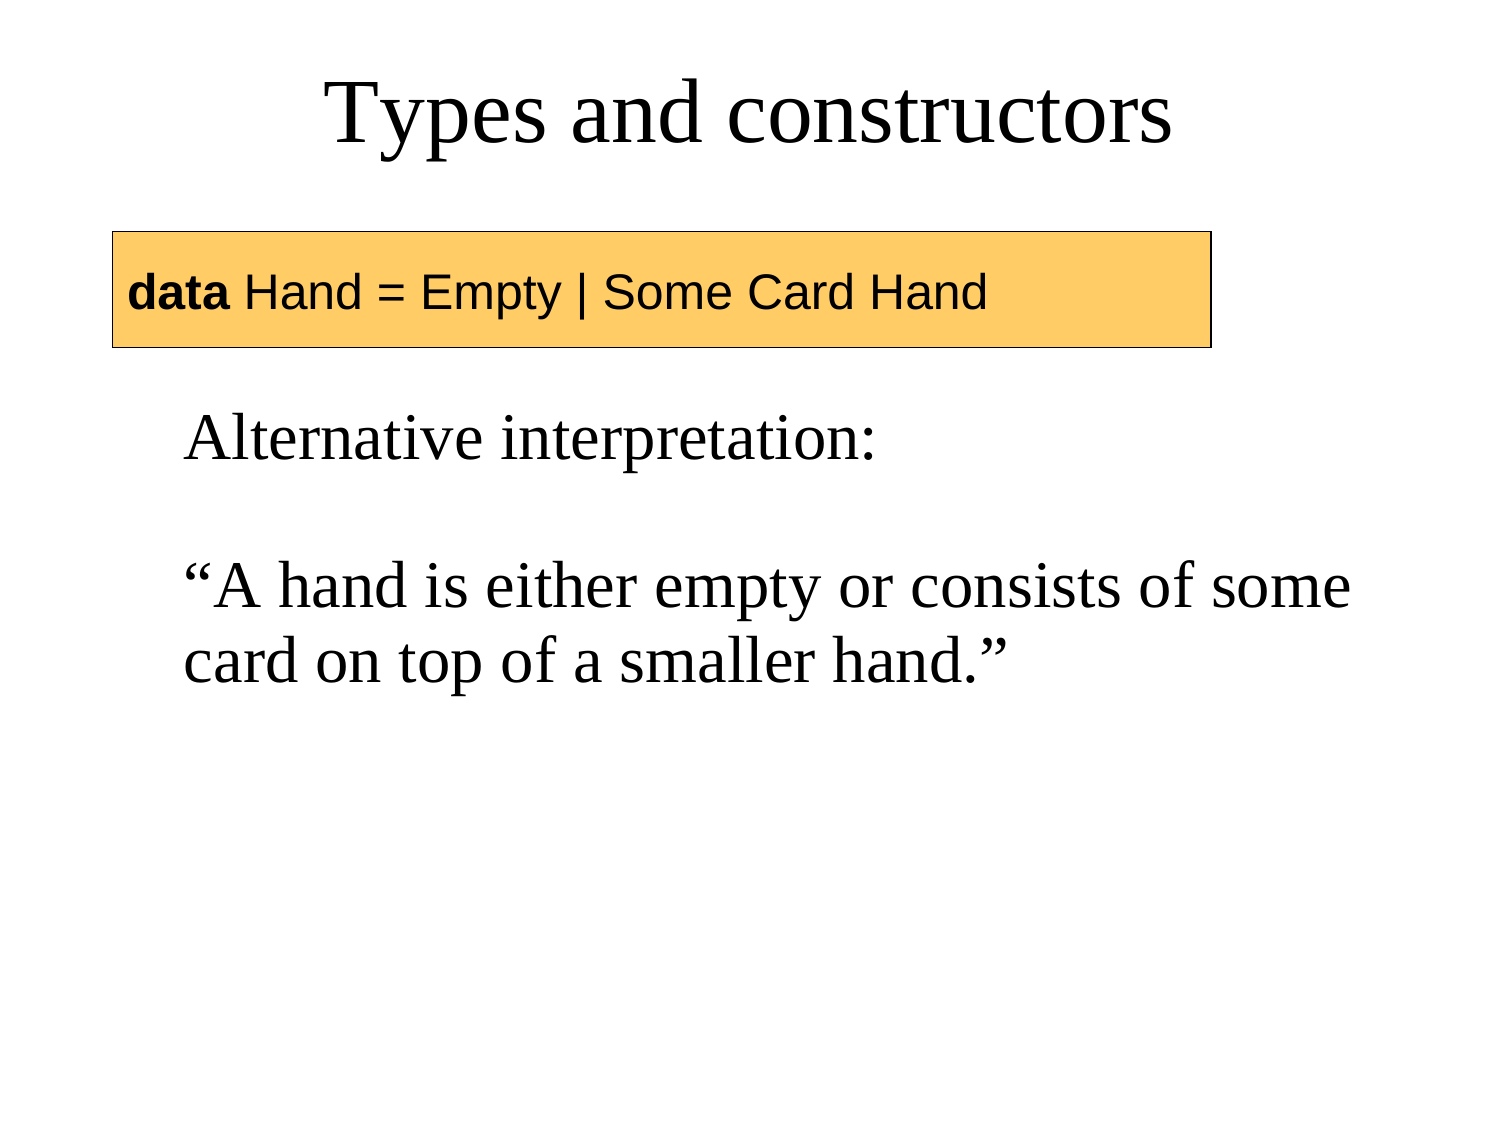

# Types and constructors
data Hand = Empty | Some Card Hand
Alternative interpretation:
“A hand is either empty or consists of some card on top of a smaller hand.”